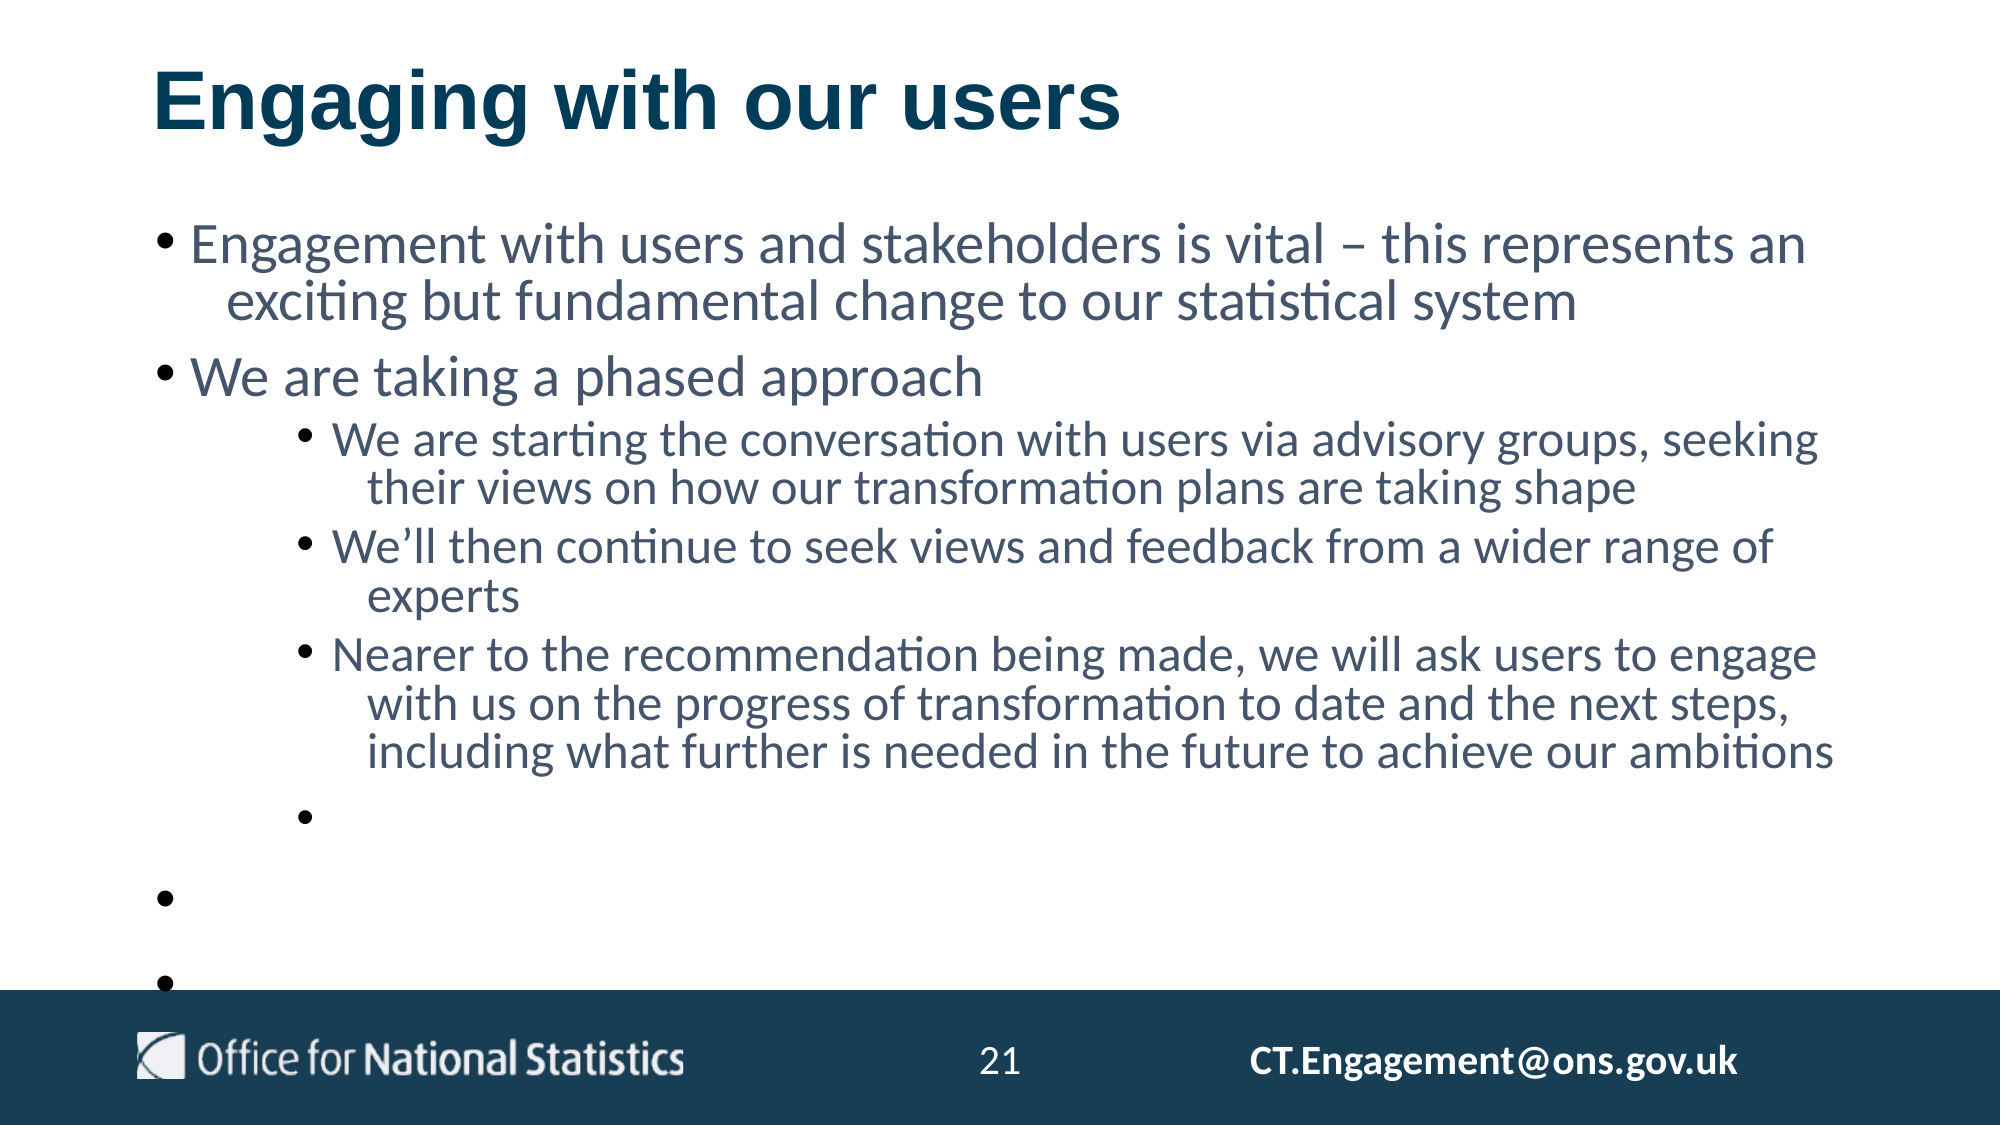

# Engaging with our users
Engagement with users and stakeholders is vital – this represents an exciting but fundamental change to our statistical system
We are taking a phased approach
We are starting the conversation with users via advisory groups, seeking their views on how our transformation plans are taking shape
We’ll then continue to seek views and feedback from a wider range of experts
Nearer to the recommendation being made, we will ask users to engage with us on the progress of transformation to date and the next steps, including what further is needed in the future to achieve our ambitions
CT.Engagement@ons.gov.uk